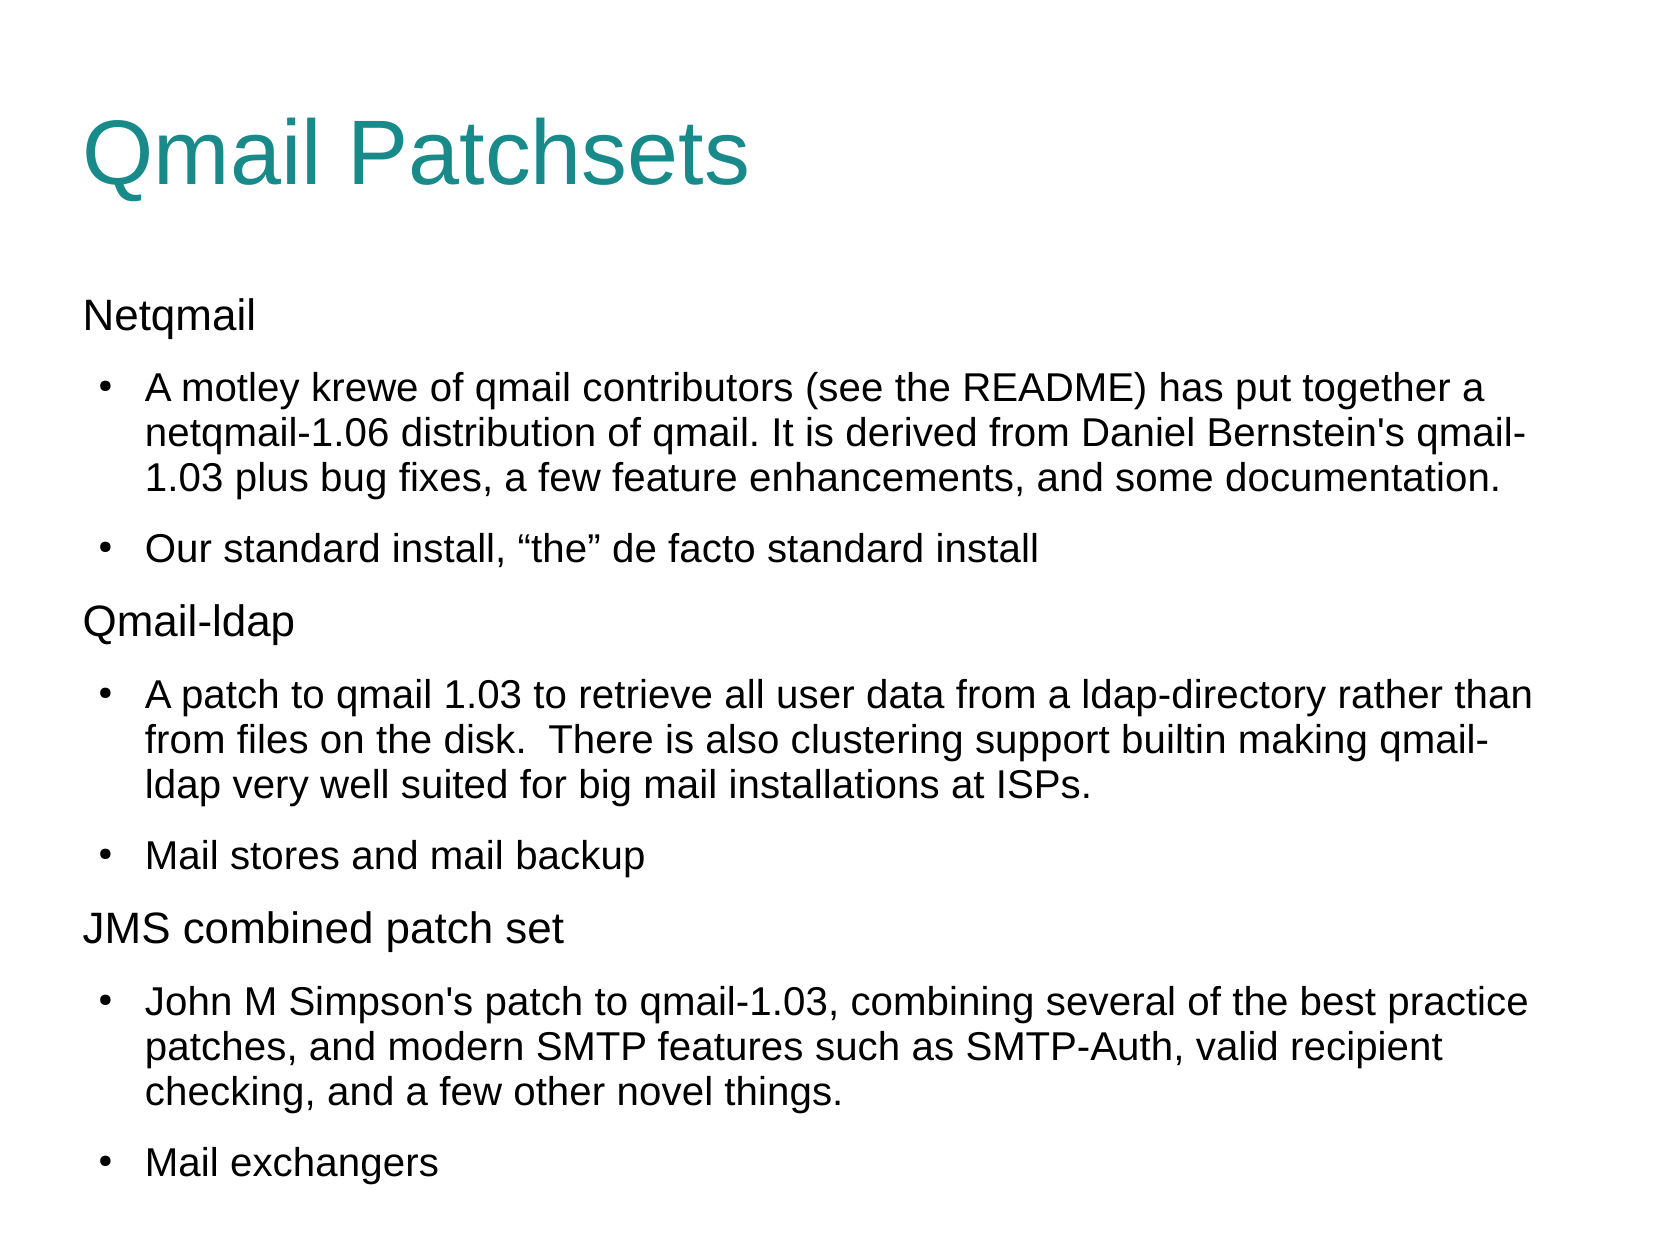

# Qmail Patchsets
Netqmail
A motley krewe of qmail contributors (see the README) has put together a netqmail-1.06 distribution of qmail. It is derived from Daniel Bernstein's qmail-1.03 plus bug fixes, a few feature enhancements, and some documentation.
Our standard install, “the” de facto standard install
Qmail-ldap
A patch to qmail 1.03 to retrieve all user data from a ldap-directory rather than from files on the disk. There is also clustering support builtin making qmail-ldap very well suited for big mail installations at ISPs.
Mail stores and mail backup
JMS combined patch set
John M Simpson's patch to qmail-1.03, combining several of the best practice patches, and modern SMTP features such as SMTP-Auth, valid recipient checking, and a few other novel things.
Mail exchangers